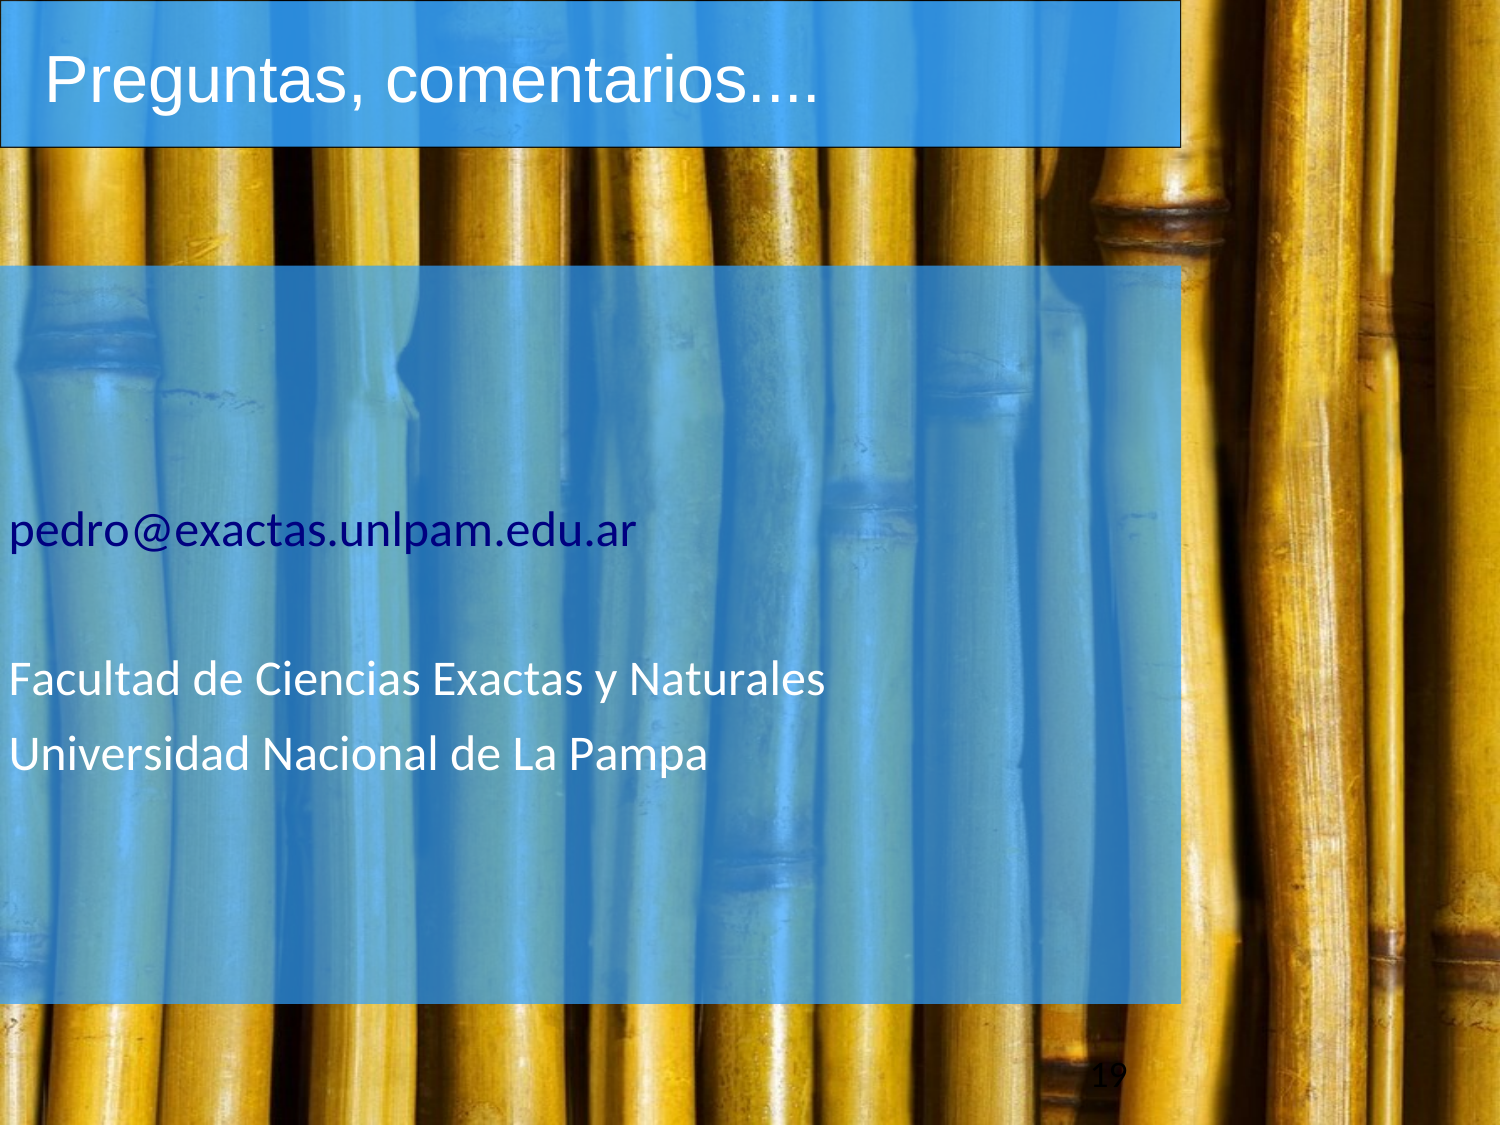

# Preguntas, comentarios....
pedro@exactas.unlpam.edu.ar
Facultad de Ciencias Exactas y Naturales
Universidad Nacional de La Pampa
19